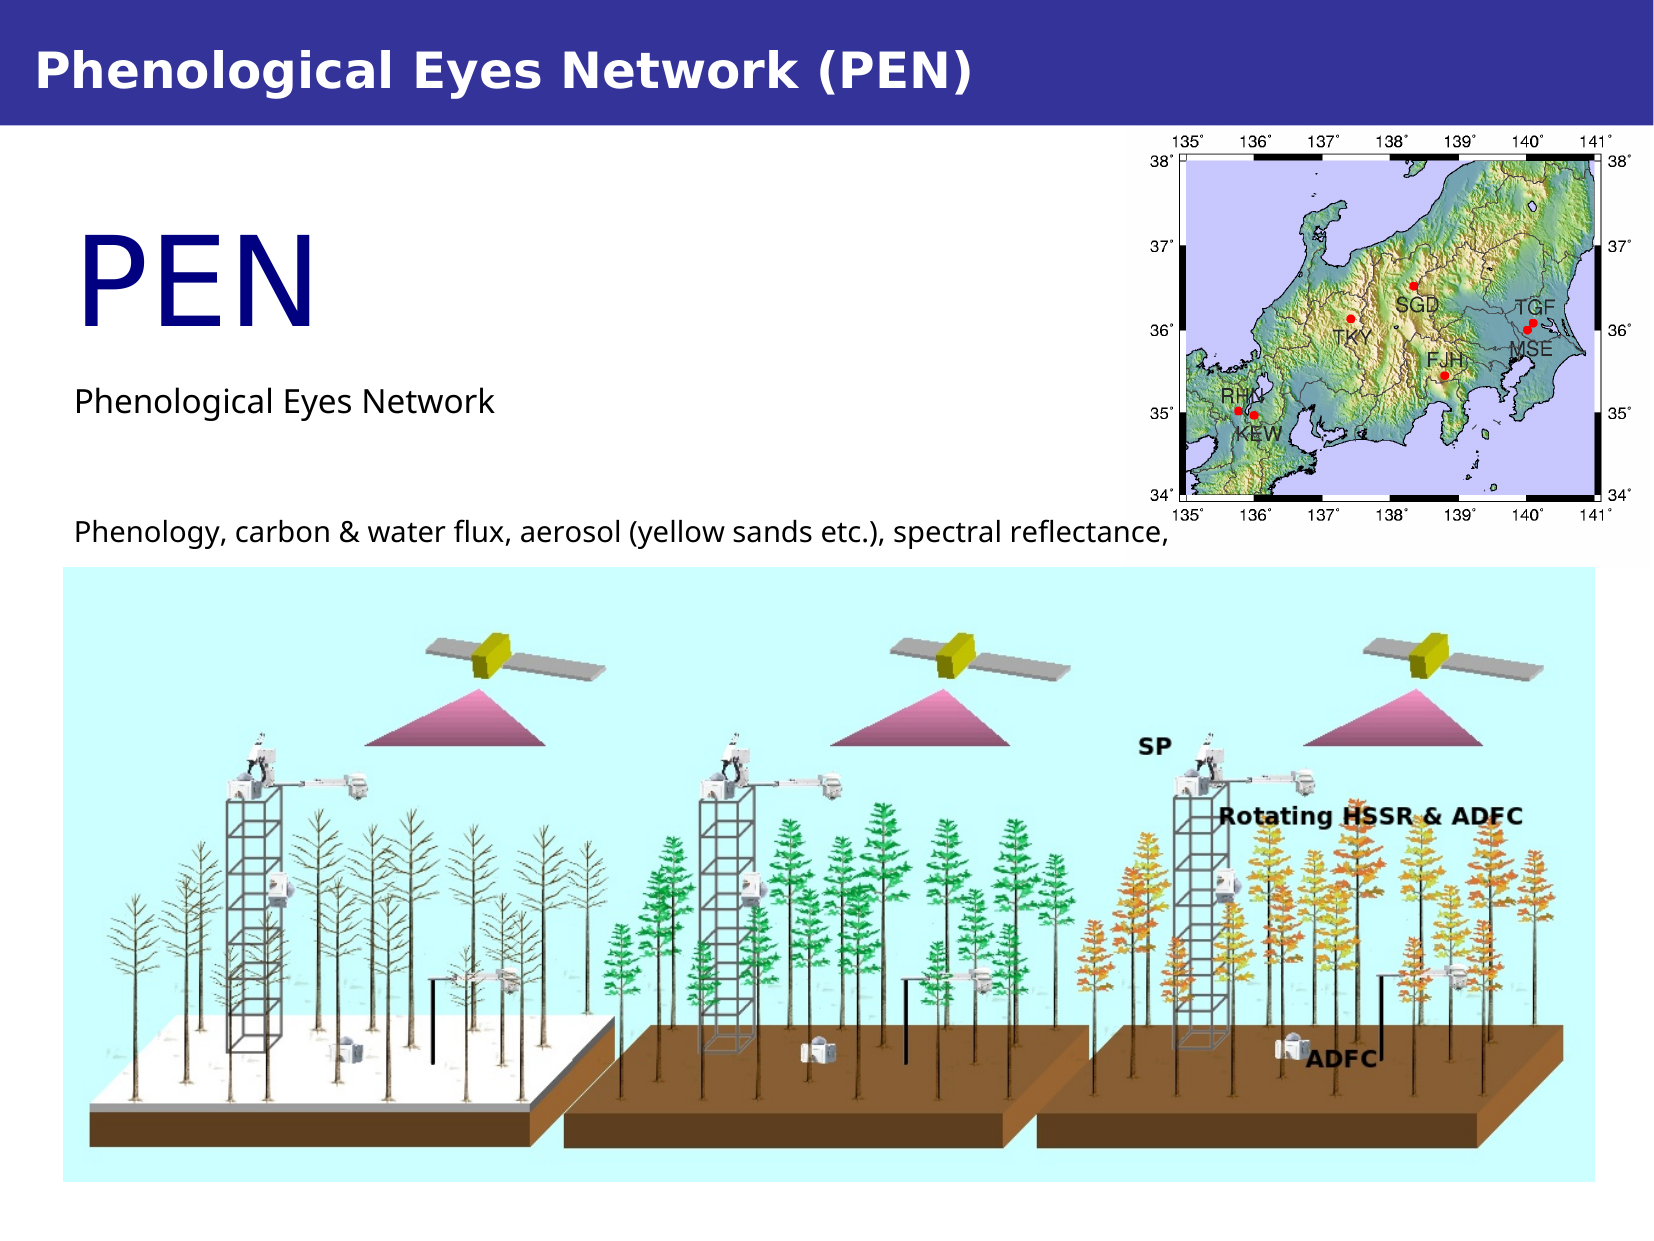

Phenological Eyes Network (PEN)
PEN
Phenological Eyes Network
Phenology, carbon & water flux, aerosol (yellow sands etc.), spectral reflectance,
leaf area (LAI), PAR, FPAR, etc.
3